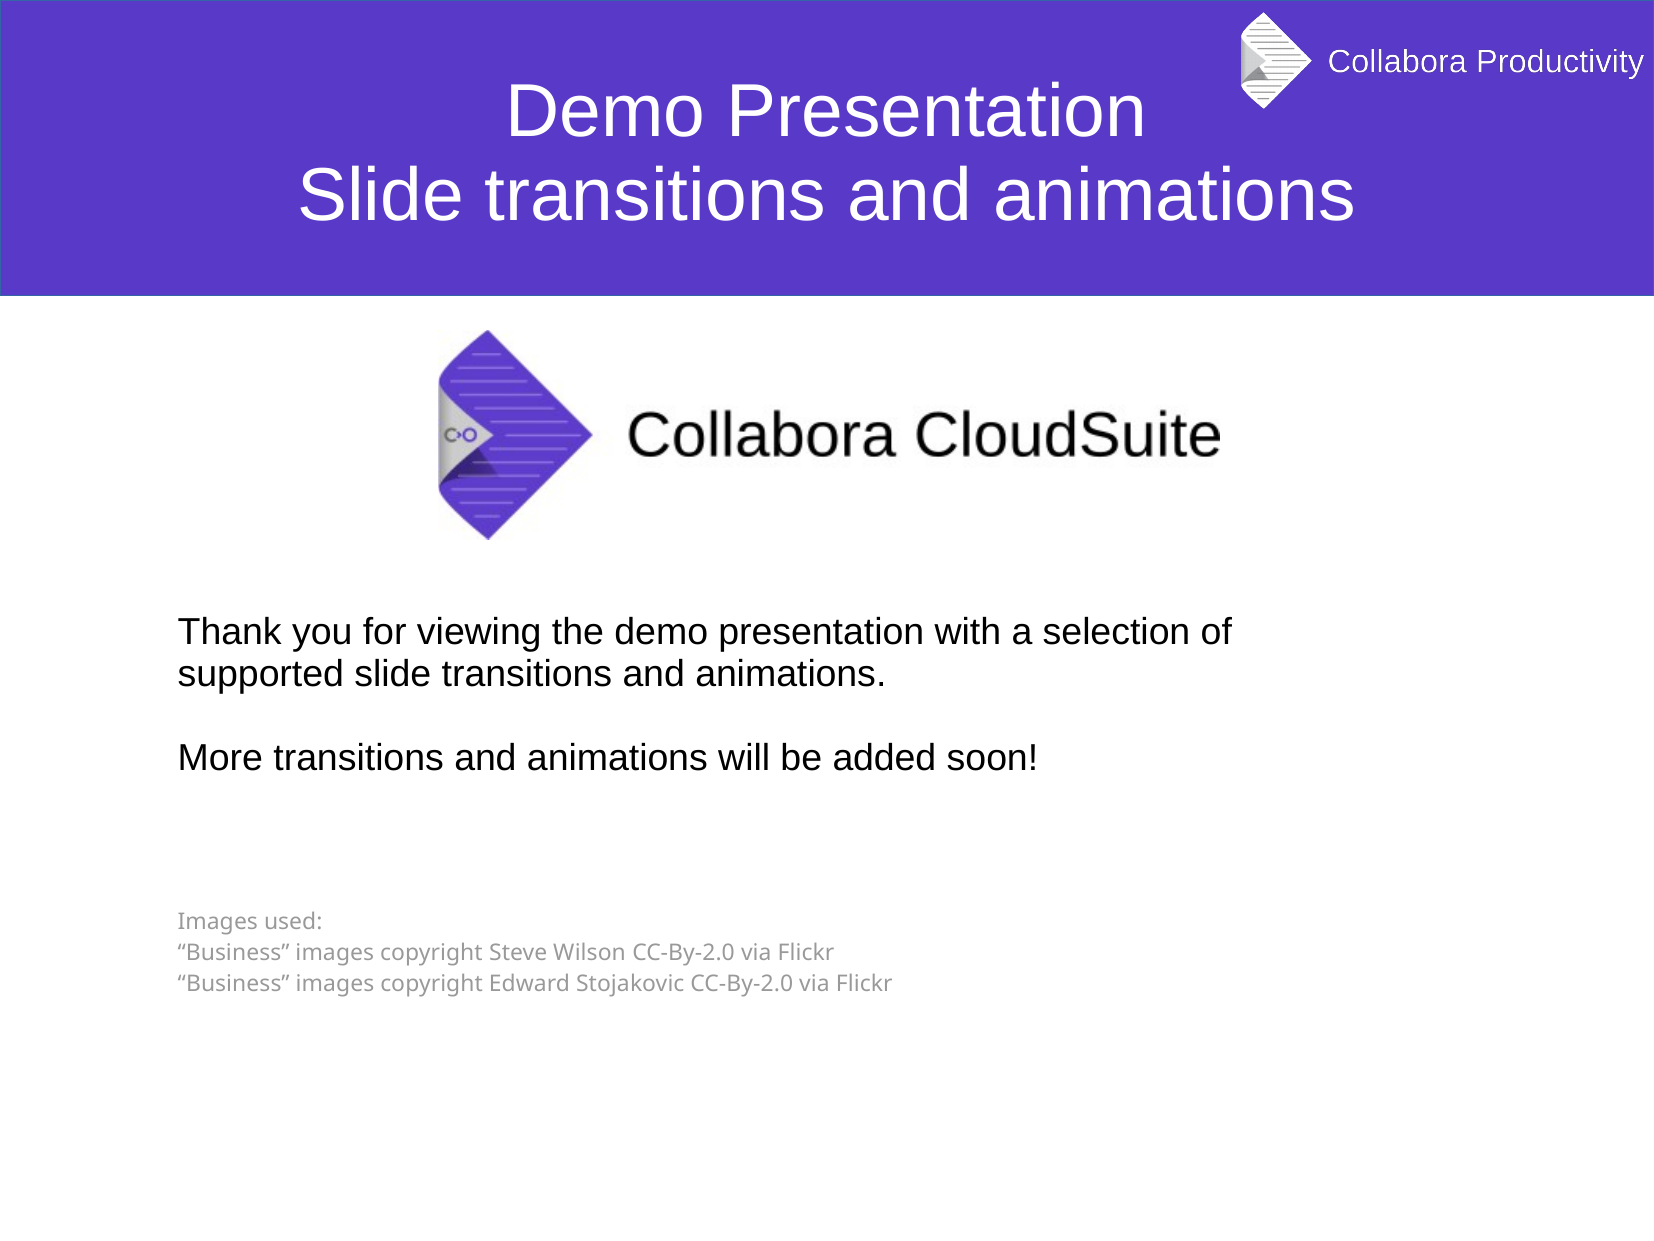

# Demo Presentation Slide transitions and animations
Thank you for viewing the demo presentation with a selection of supported slide transitions and animations.
More transitions and animations will be added soon!
Images used:
“Business” images copyright Steve Wilson CC-By-2.0 via Flickr
“Business” images copyright Edward Stojakovic CC-By-2.0 via Flickr